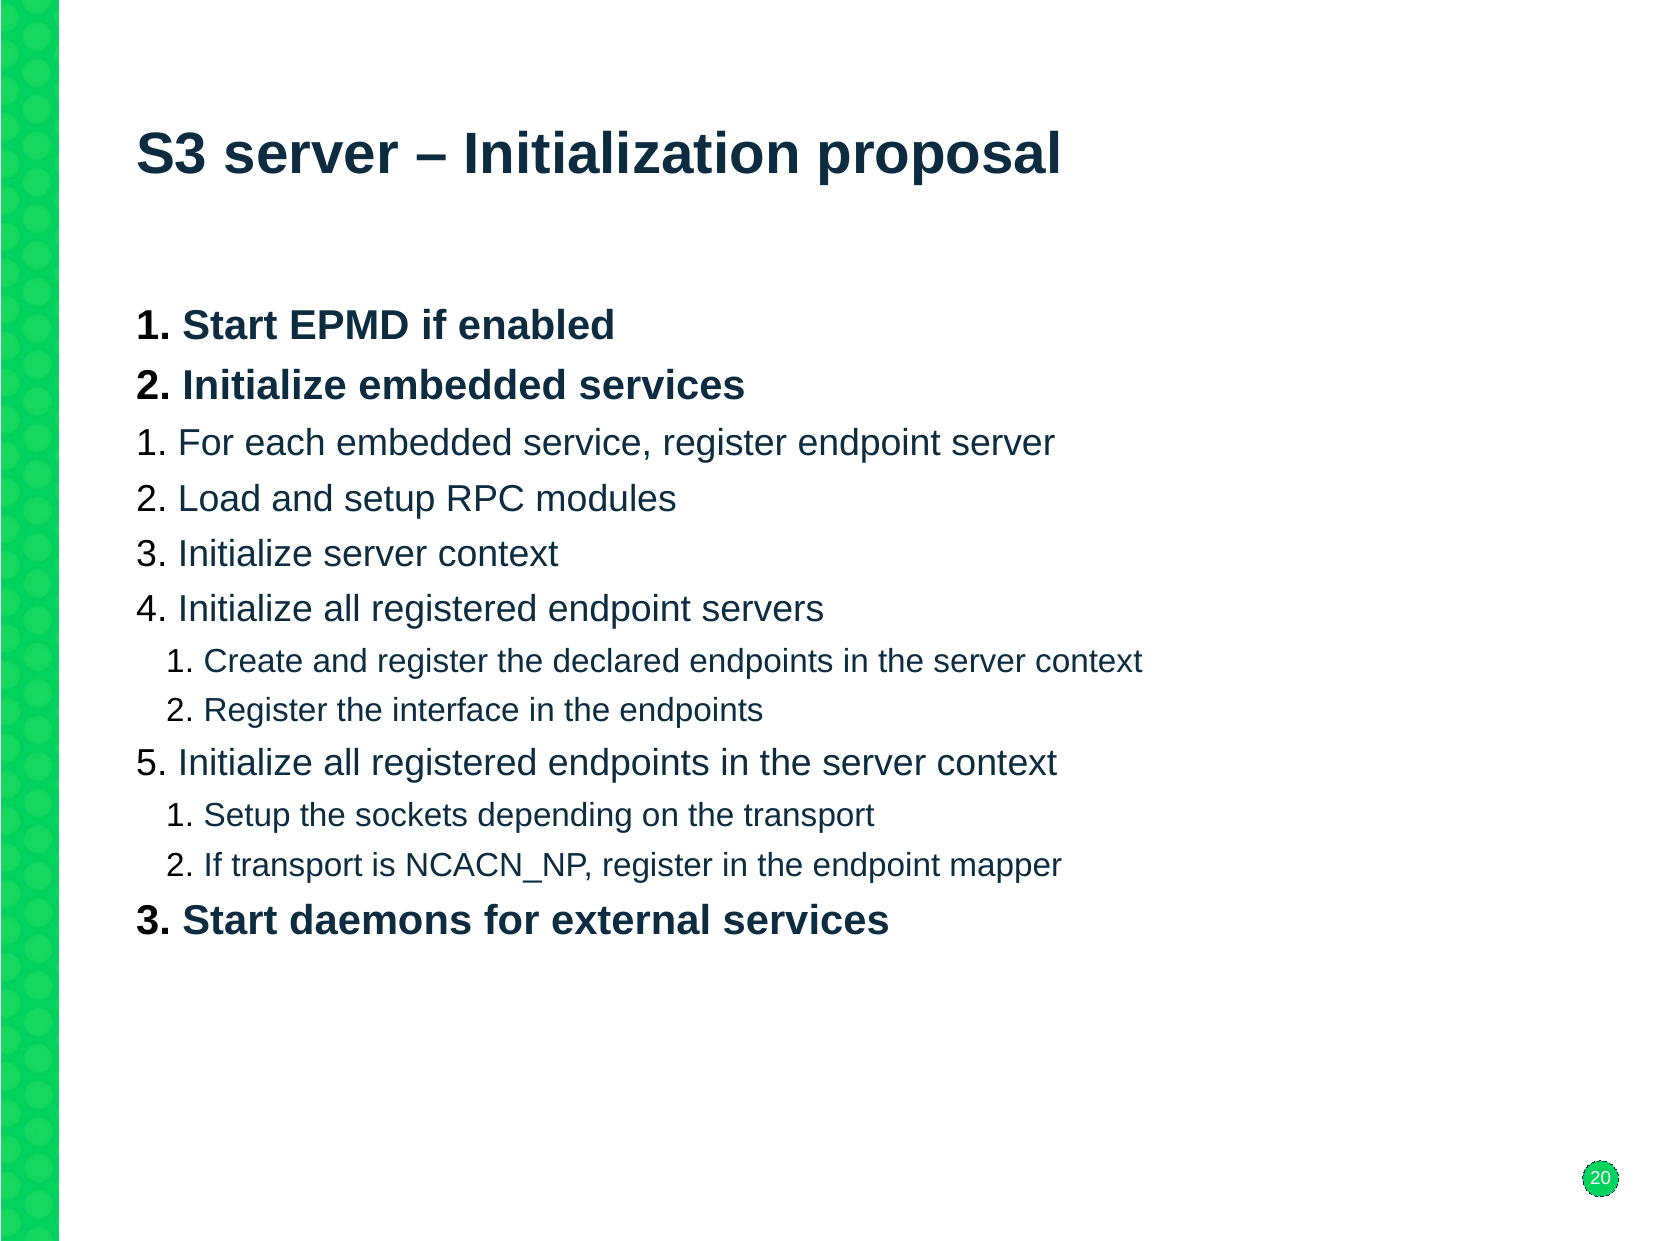

# S3 server – Initialization proposal
Start EPMD if enabled
Initialize embedded services
For each embedded service, register endpoint server
Load and setup RPC modules
Initialize server context
Initialize all registered endpoint servers
Create and register the declared endpoints in the server context
Register the interface in the endpoints
Initialize all registered endpoints in the server context
Setup the sockets depending on the transport
If transport is NCACN_NP, register in the endpoint mapper
Start daemons for external services
20